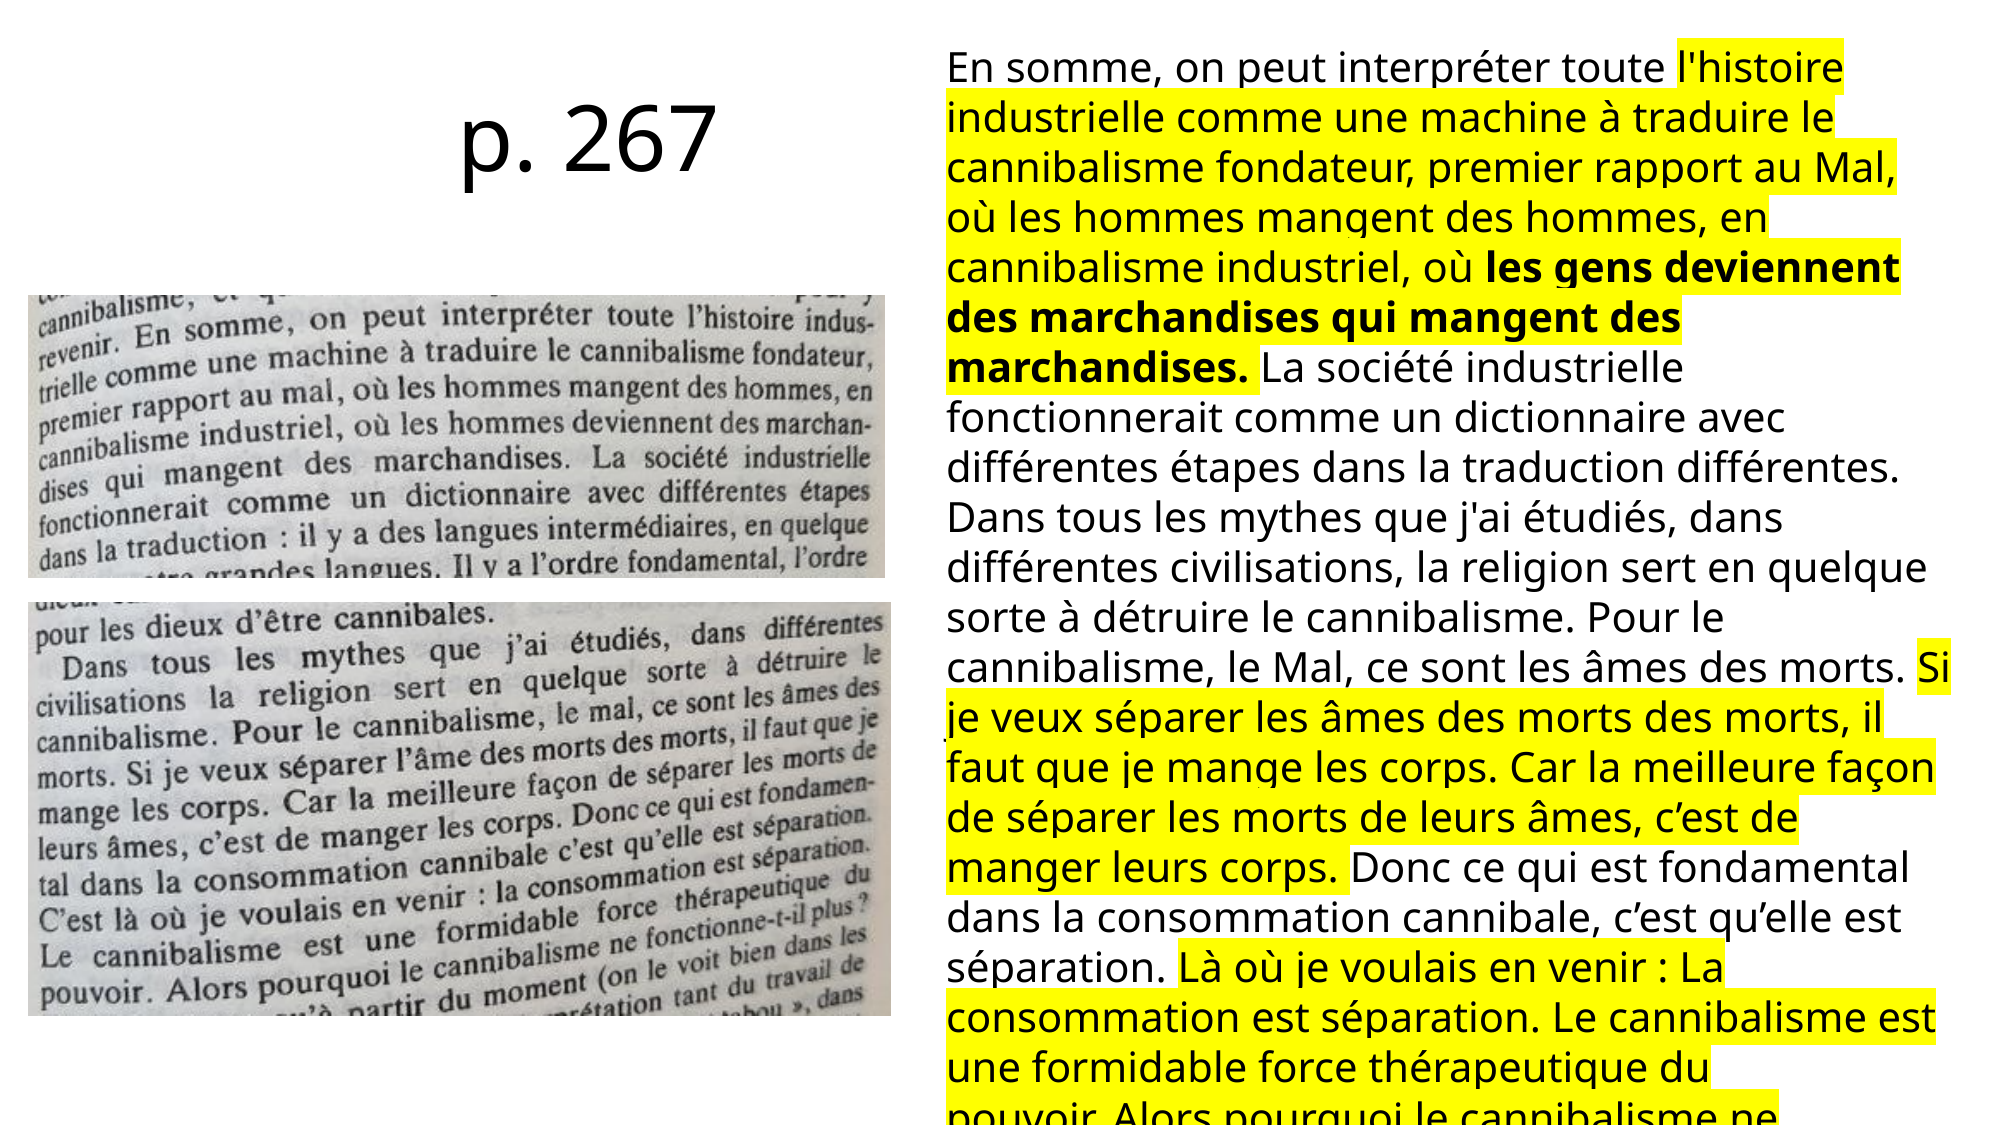

# p. 267
En somme, on peut interpréter toute l'histoire industrielle comme une machine à traduire le cannibalisme fondateur, premier rapport au Mal, où les hommes mangent des hommes, en cannibalisme industriel, où les gens deviennent des marchandises qui mangent des marchandises. La société industrielle fonctionnerait comme un dictionnaire avec différentes étapes dans la traduction différentes. Dans tous les mythes que j'ai étudiés, dans différentes civilisations, la religion sert en quelque sorte à détruire le cannibalisme. Pour le cannibalisme, le Mal, ce sont les âmes des morts. Si je veux séparer les âmes des morts des morts, il faut que je mange les corps. Car la meilleure façon de séparer les morts de leurs âmes, c’est de manger leurs corps. Donc ce qui est fondamental dans la consommation cannibale, c’est qu’elle est séparation. Là où je voulais en venir : La consommation est séparation. Le cannibalisme est une formidable force thérapeutique du pouvoir. Alors pourquoi le cannibalisme ne fonctionne-t-il plus ?